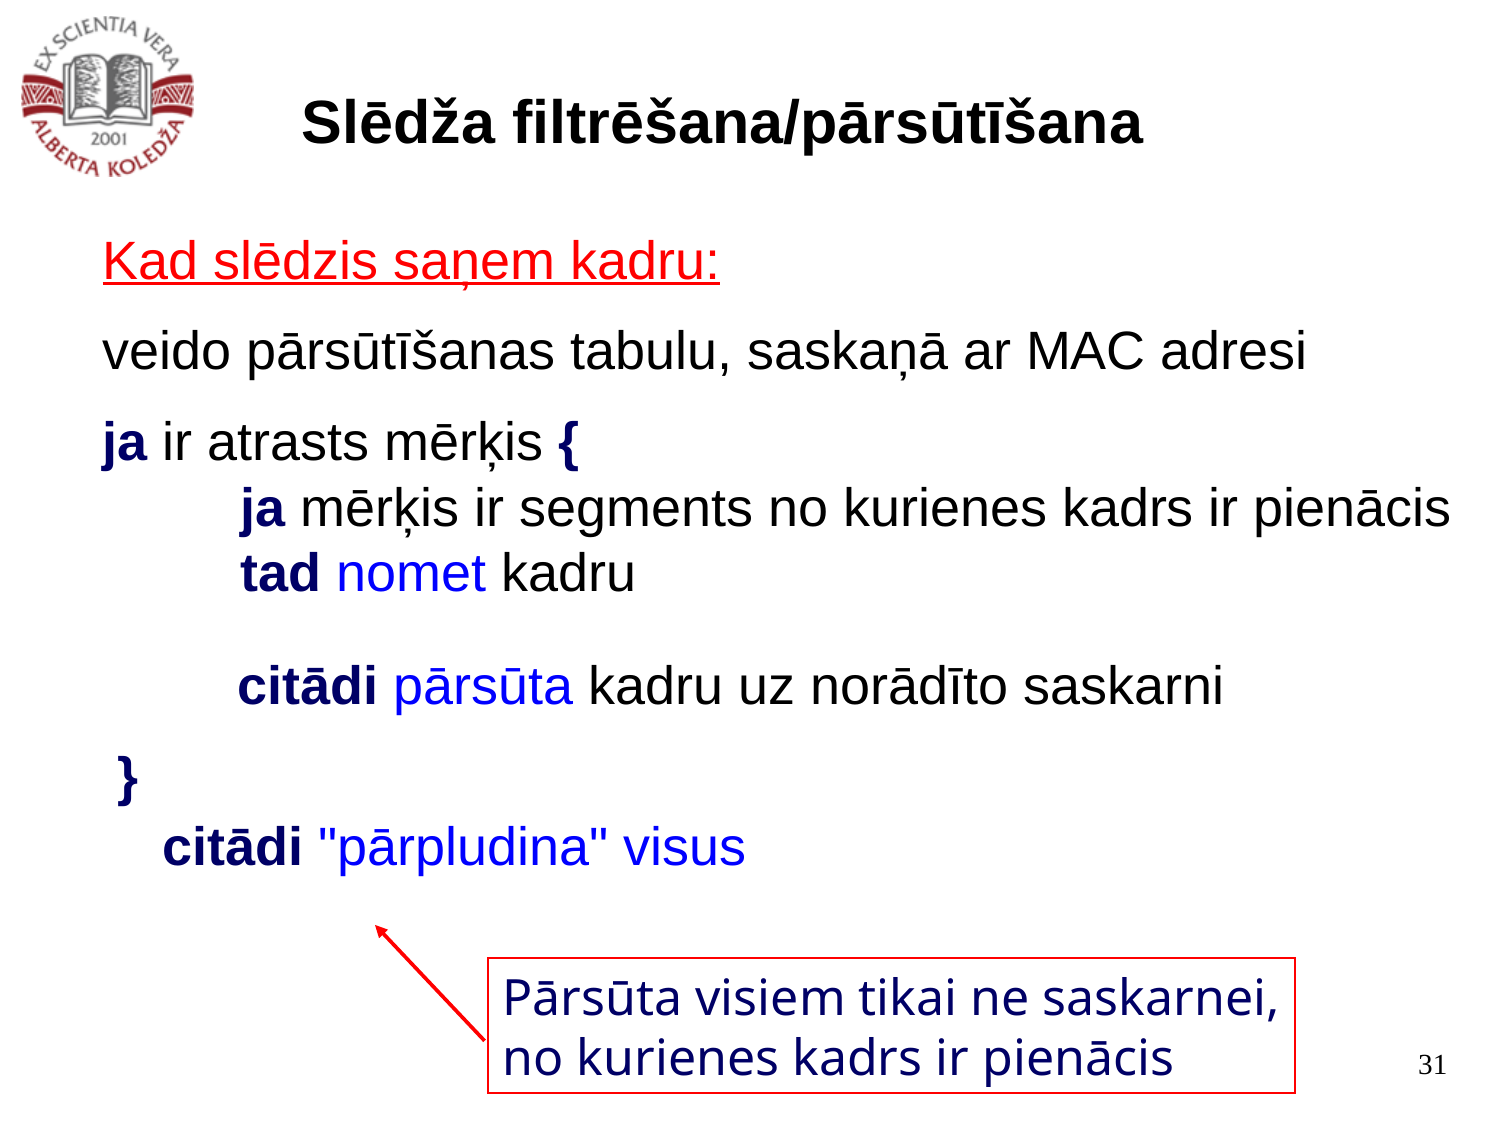

# Slēdža filtrēšana/pārsūtīšana
Kad slēdzis saņem kadru:
veido pārsūtīšanas tabulu, saskaņā ar MAC adresi
ja ir atrasts mērķis {
 ja mērķis ir segments no kurienes kadrs ir pienācis
 tad nomet kadru
 citādi pārsūta kadru uz norādīto saskarni
 }
 citādi "pārpludina" visus
Pārsūta visiem tikai ne saskarnei,
no kurienes kadrs ir pienācis